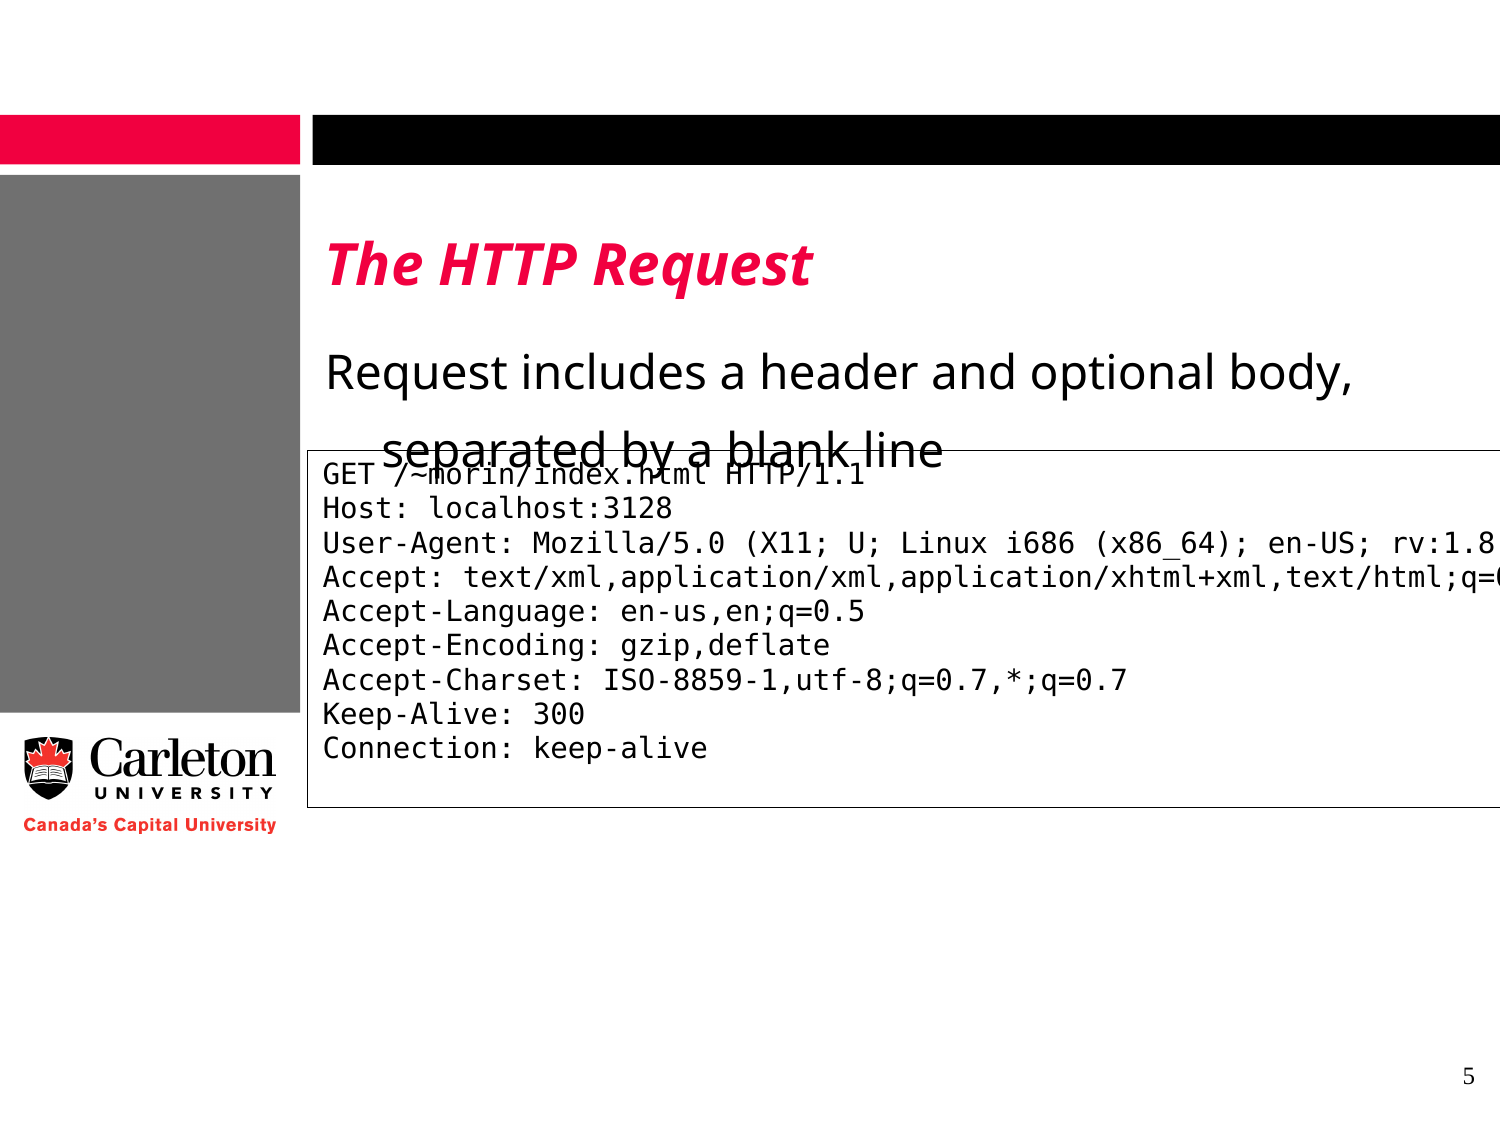

# The HTTP Request
Request includes a header and optional body, separated by a blank line
GET /~morin/index.html HTTP/1.1
Host: localhost:3128
User-Agent: Mozilla/5.0 (X11; U; Linux i686 (x86_64); en-US; rv:1.8.0.9) Gecko/20061219 Fedora/1.5.0.9-1.fc6 Firefox/1.5.0.9 pango-text
Accept: text/xml,application/xml,application/xhtml+xml,text/html;q=0.9,text/plain;q=0.8,image/png,*/*;q=0.5
Accept-Language: en-us,en;q=0.5
Accept-Encoding: gzip,deflate
Accept-Charset: ISO-8859-1,utf-8;q=0.7,*;q=0.7
Keep-Alive: 300
Connection: keep-alive
5